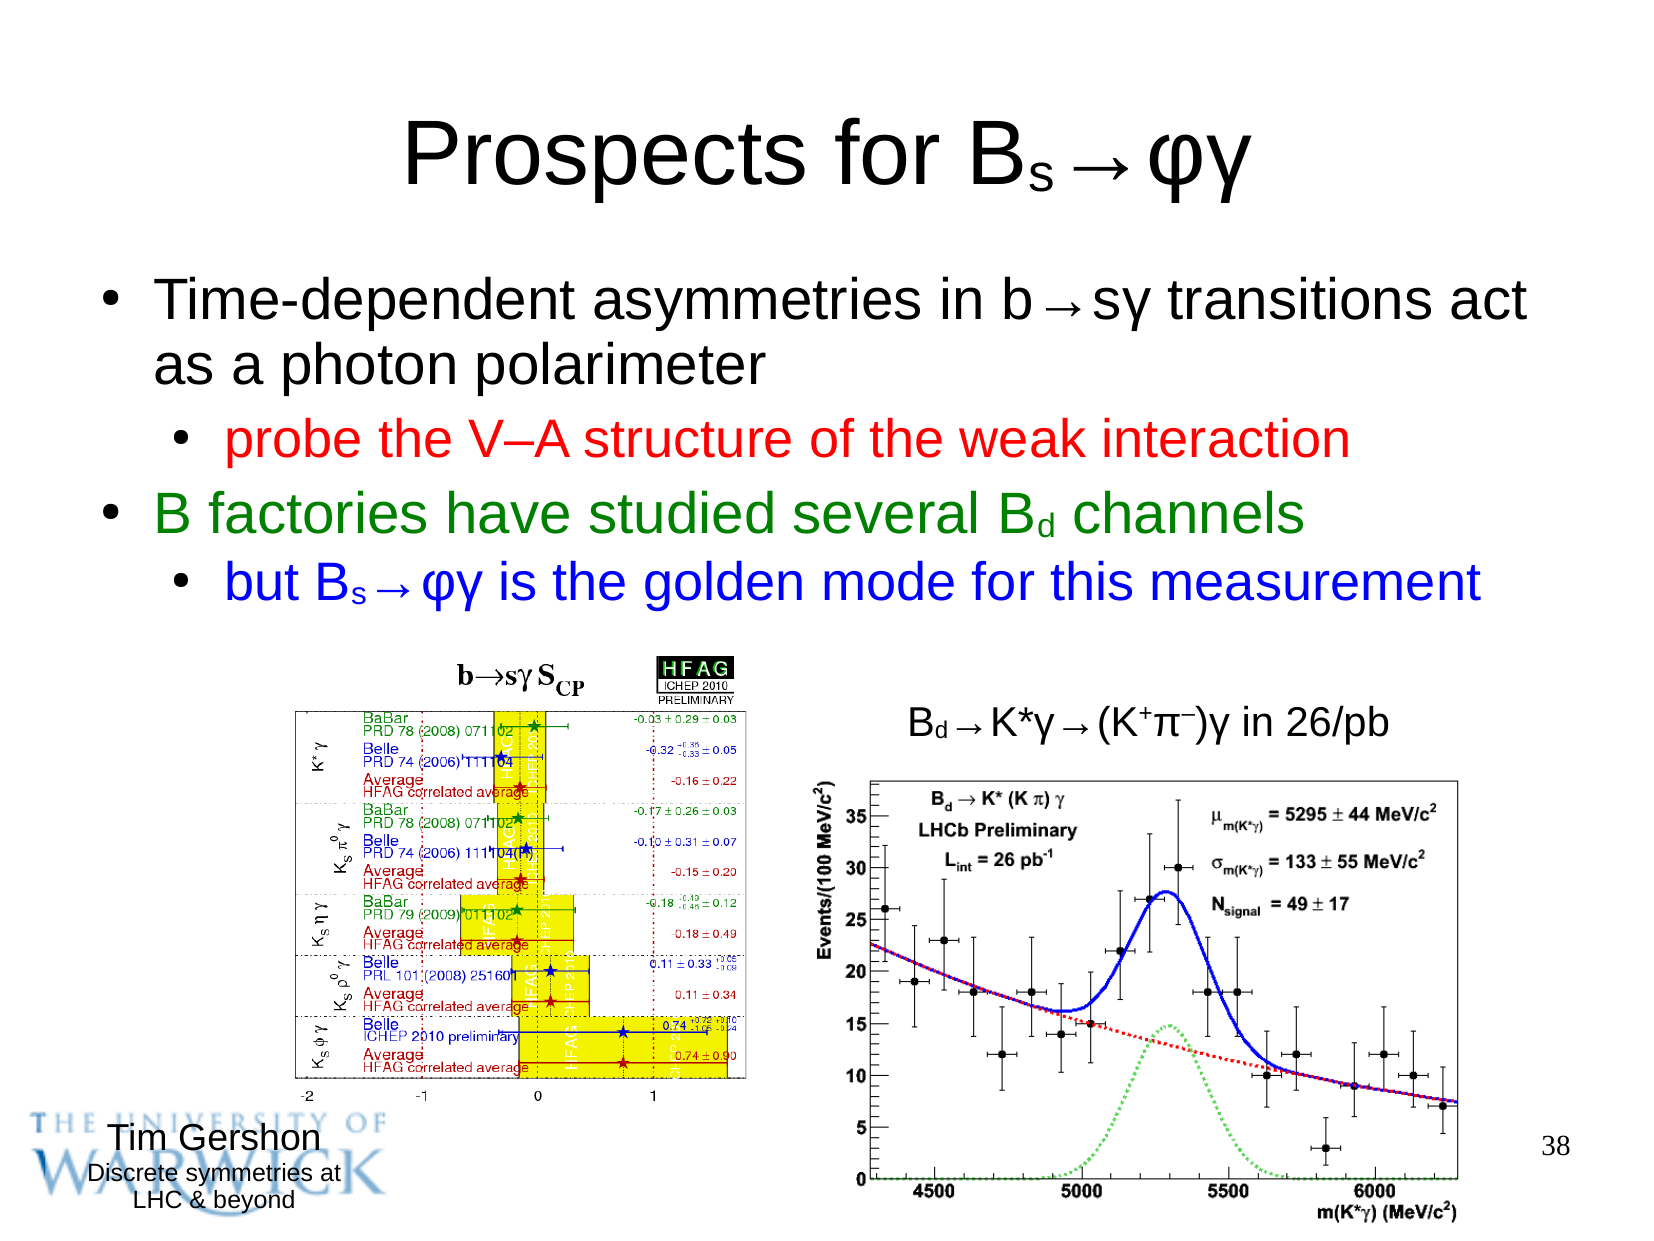

# Prospects for Bs→φγ
Time-dependent asymmetries in b→sγ transitions act as a photon polarimeter
probe the V–A structure of the weak interaction
B factories have studied several Bd channels
but Bs→φγ is the golden mode for this measurement
Bd→K*γ→(K+π–)γ in 26/pb
Tim Gershon
Discrete symmetries at LHC & beyond
38